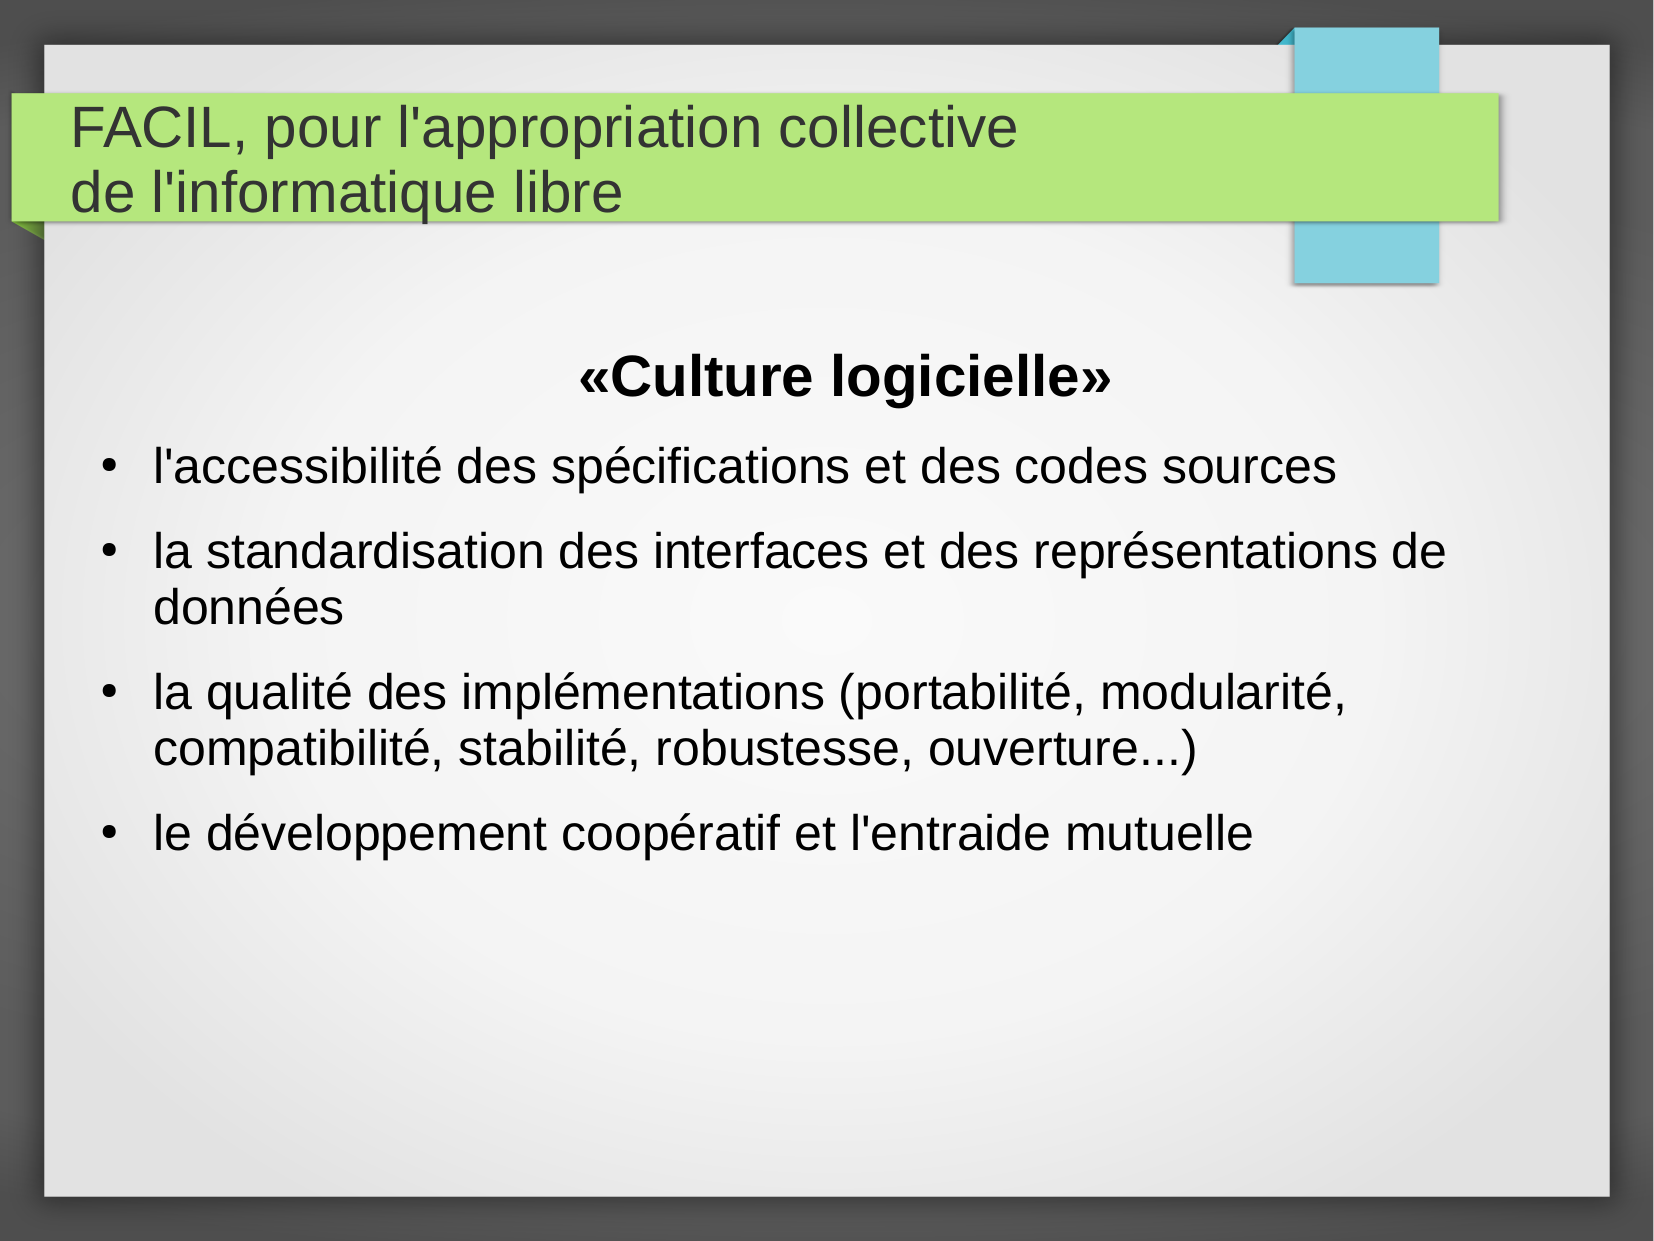

# FACIL, pour l'appropriation collective de l'informatique libre
«Culture logicielle»
l'accessibilité des spécifications et des codes sources
la standardisation des interfaces et des représentations de données
la qualité des implémentations (portabilité, modularité, compatibilité, stabilité, robustesse, ouverture...)
le développement coopératif et l'entraide mutuelle